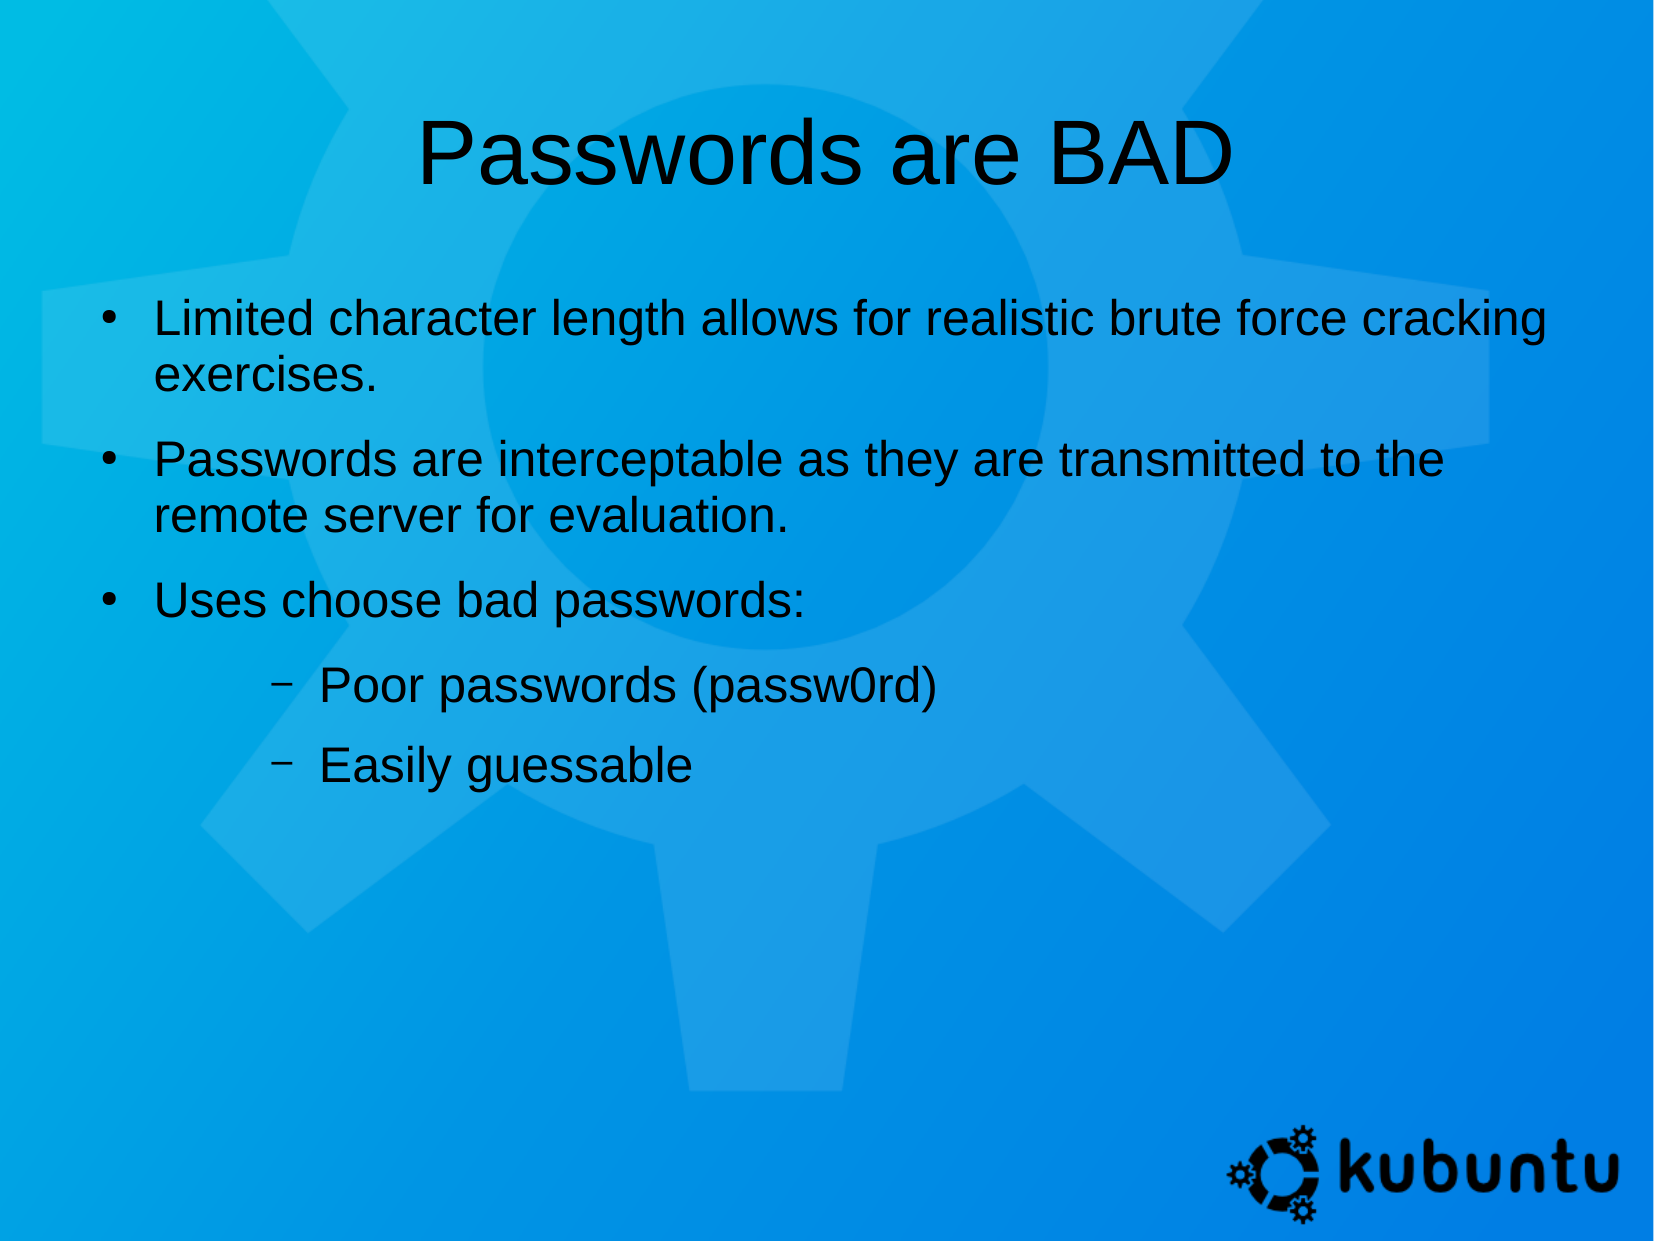

# Passwords are BAD
Limited character length allows for realistic brute force cracking exercises.
Passwords are interceptable as they are transmitted to the remote server for evaluation.
Uses choose bad passwords:
Poor passwords (passw0rd)
Easily guessable